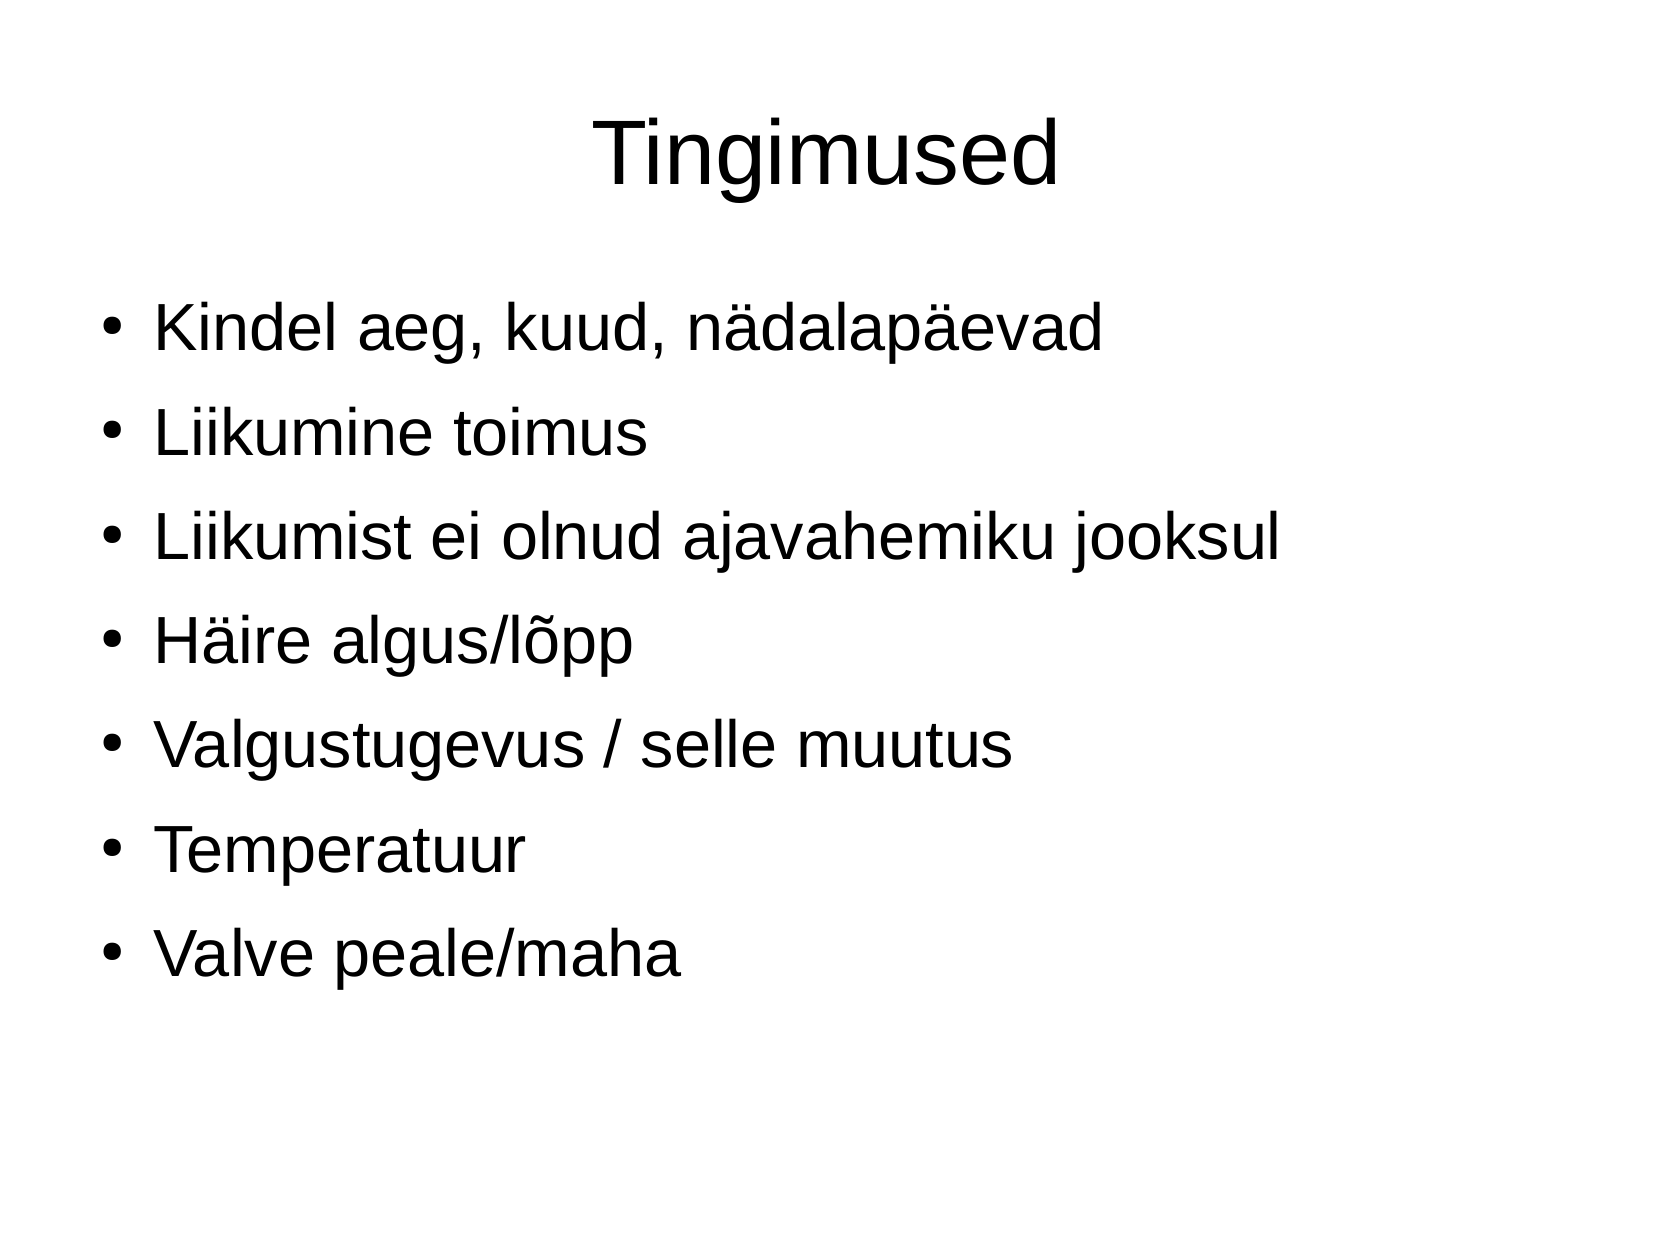

# Tingimused
Kindel aeg, kuud, nädalapäevad
Liikumine toimus
Liikumist ei olnud ajavahemiku jooksul
Häire algus/lõpp
Valgustugevus / selle muutus
Temperatuur
Valve peale/maha